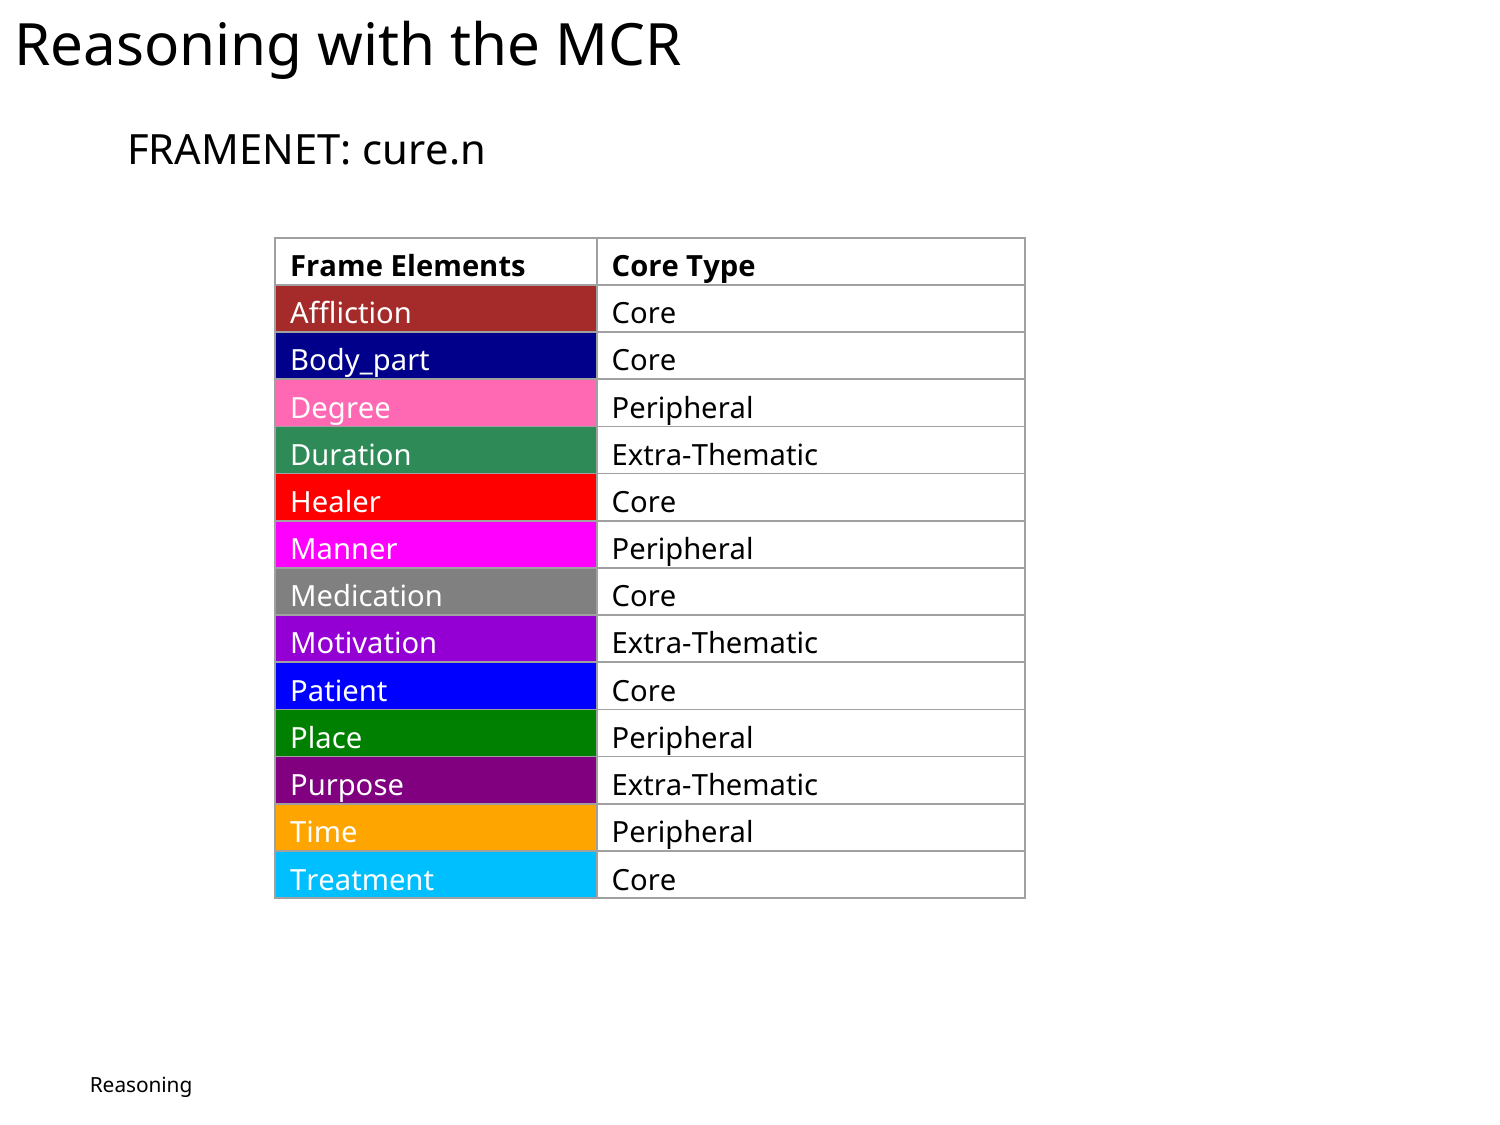

# Reasoning with the MCR
FRAMENET: cure.n
Frame Elements
Core Type
Affliction
Core
Body_part
Core
Degree
Peripheral
Duration
Extra-Thematic
Healer
Core
Manner
Peripheral
Medication
Core
Motivation
Extra-Thematic
Patient
Core
Place
Peripheral
Purpose
Extra-Thematic
Time
Peripheral
Treatment
Core